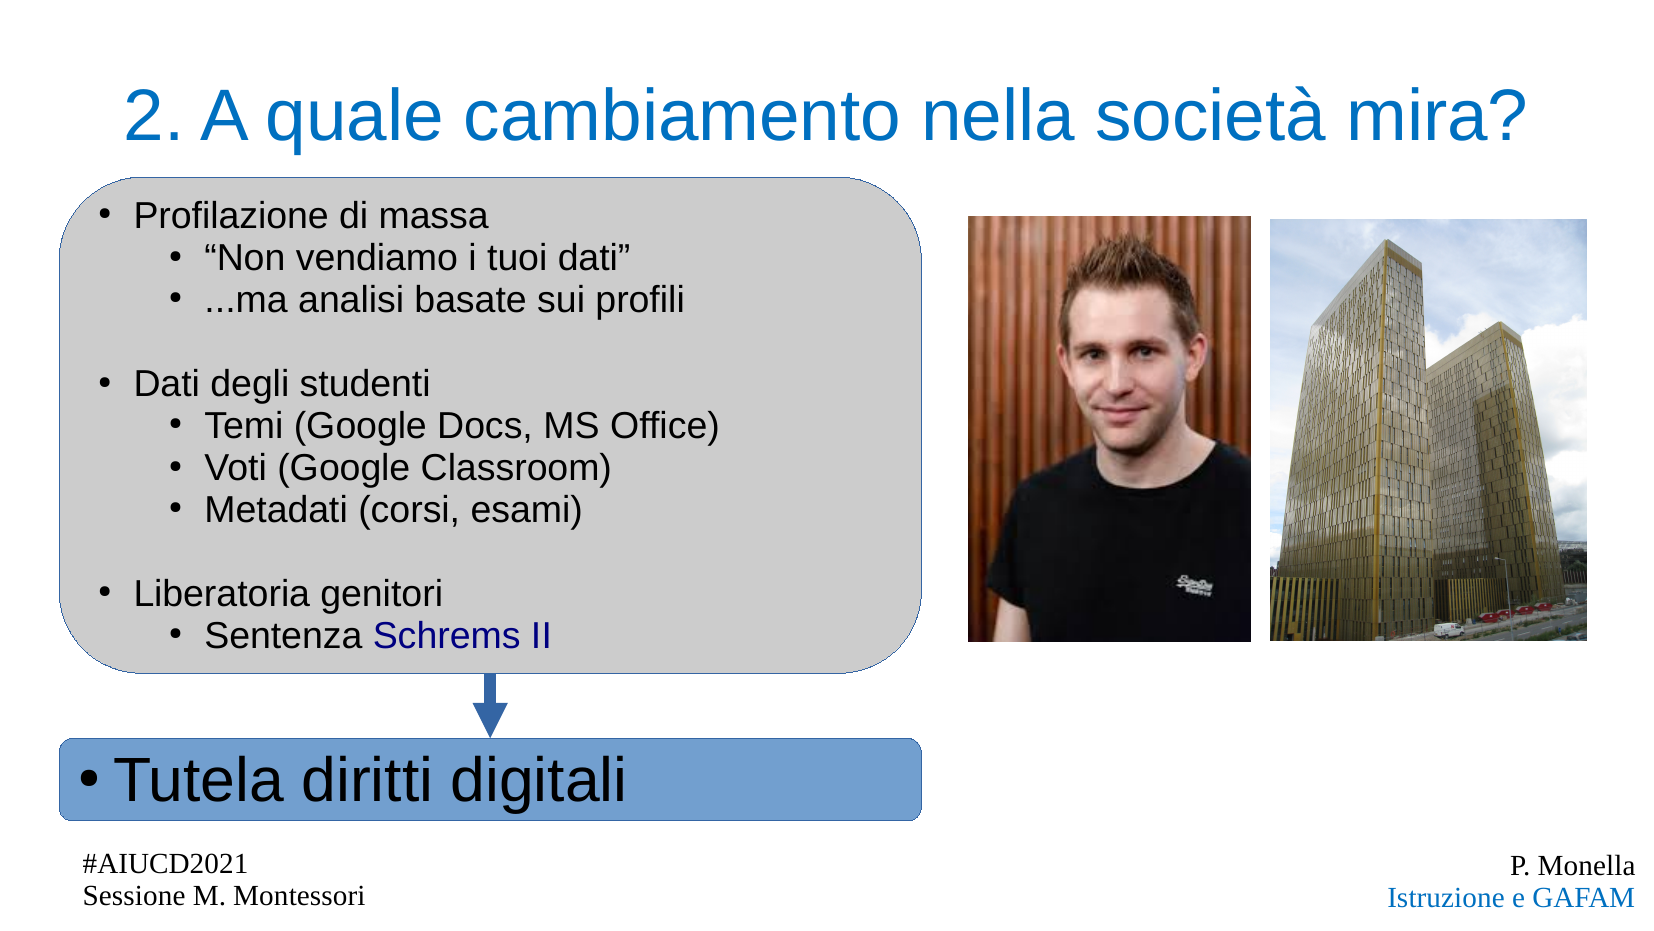

# 2. A quale cambiamento nella società mira?
Profilazione di massa
“Non vendiamo i tuoi dati”
...ma analisi basate sui profili
Dati degli studenti
Temi (Google Docs, MS Office)
Voti (Google Classroom)
Metadati (corsi, esami)
Liberatoria genitori
Sentenza Schrems II
Tutela diritti digitali
P. Monella
Istruzione e GAFAM